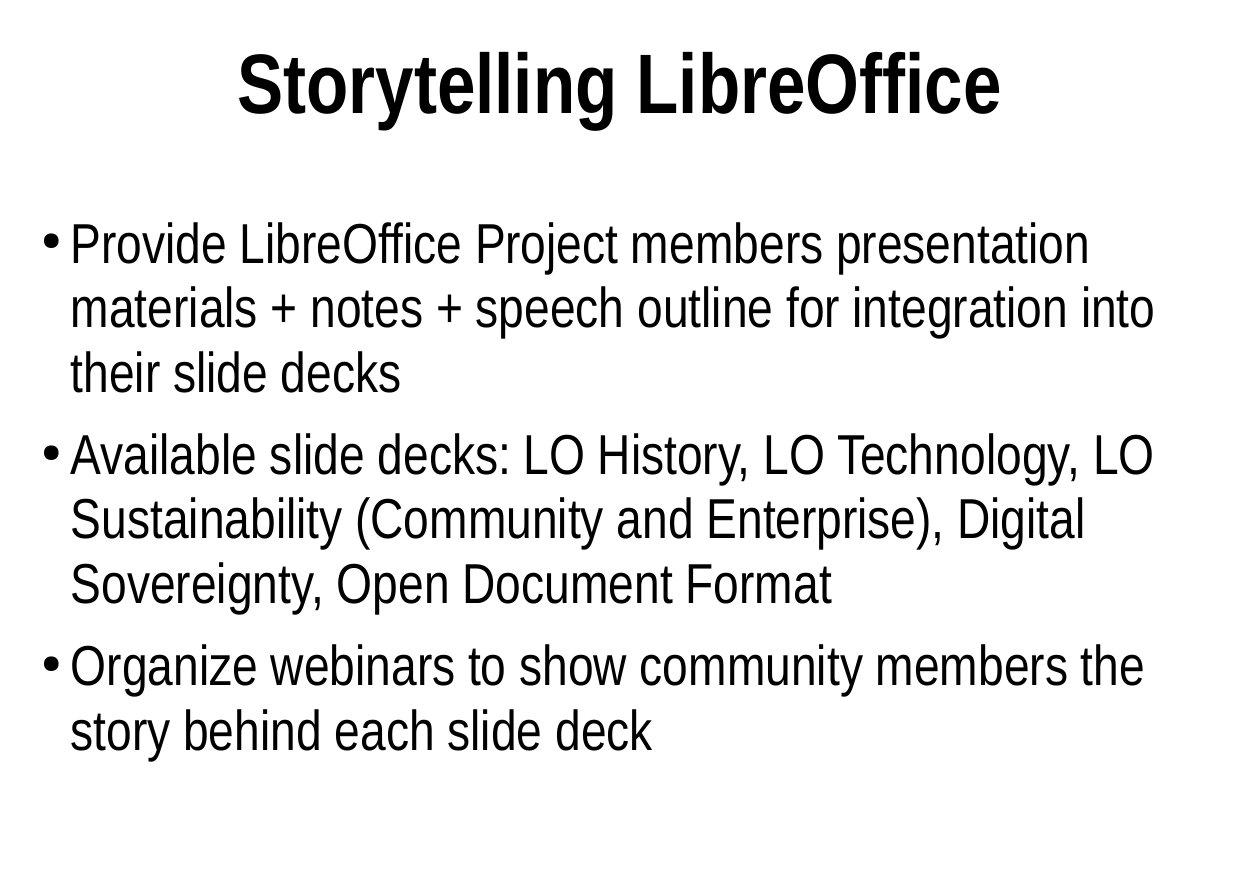

# Storytelling LibreOffice
Provide LibreOffice Project members presentation
materials + notes + speech outline for integration into their slide decks
Available slide decks: LO History, LO Technology, LO Sustainability (Community and Enterprise), Digital Sovereignty, Open Document Format
Organize webinars to show community members the story behind each slide deck